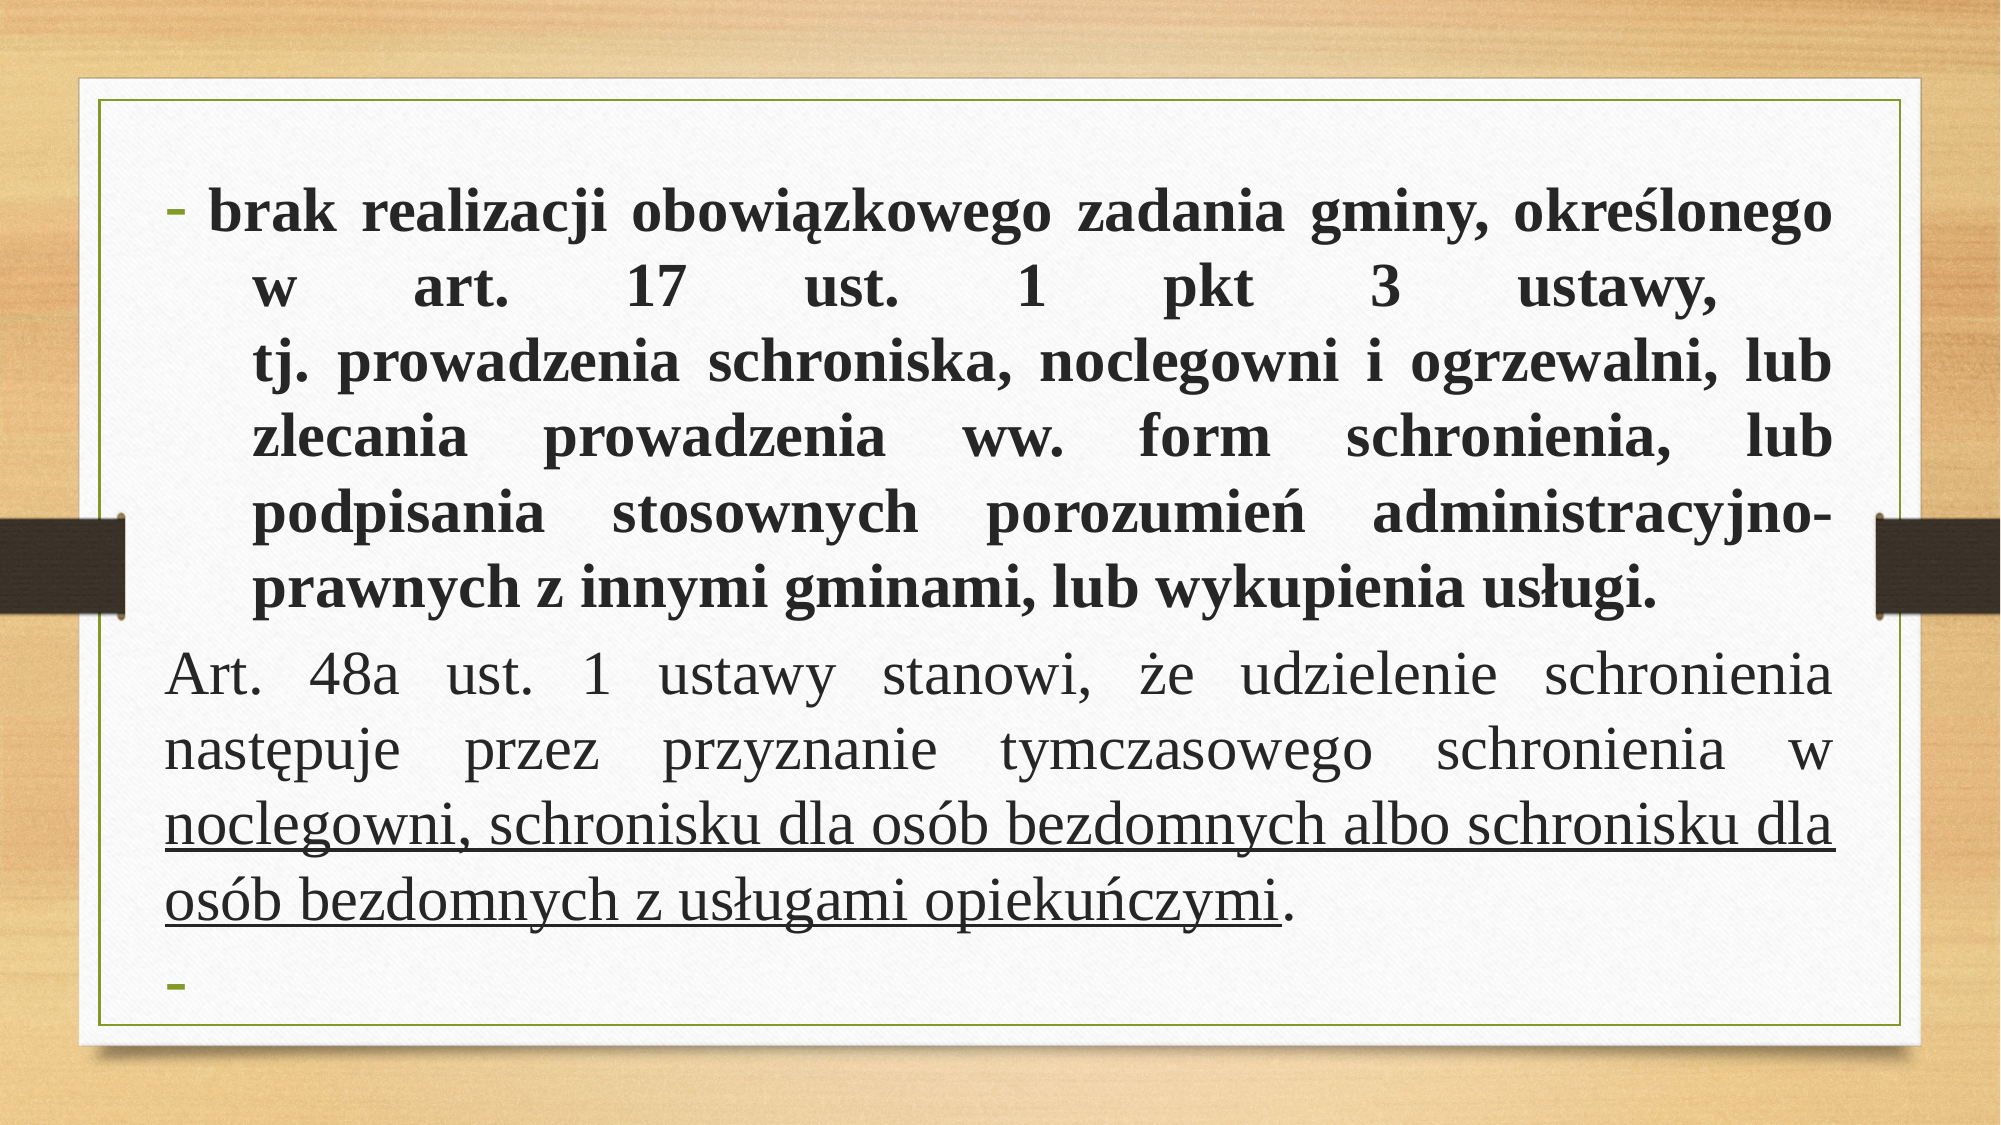

# brak realizacji obowiązkowego zadania gminy, określonego w art. 17 ust. 1 pkt 3 ustawy, tj. prowadzenia schroniska, noclegowni i ogrzewalni, lub zlecania prowadzenia ww. form schronienia, lub podpisania stosownych porozumień administracyjno-prawnych z innymi gminami, lub wykupienia usługi.
Art. 48a ust. 1 ustawy stanowi, że udzielenie schronienia następuje przez przyznanie tymczasowego schronienia w noclegowni, schronisku dla osób bezdomnych albo schronisku dla osób bezdomnych z usługami opiekuńczymi.